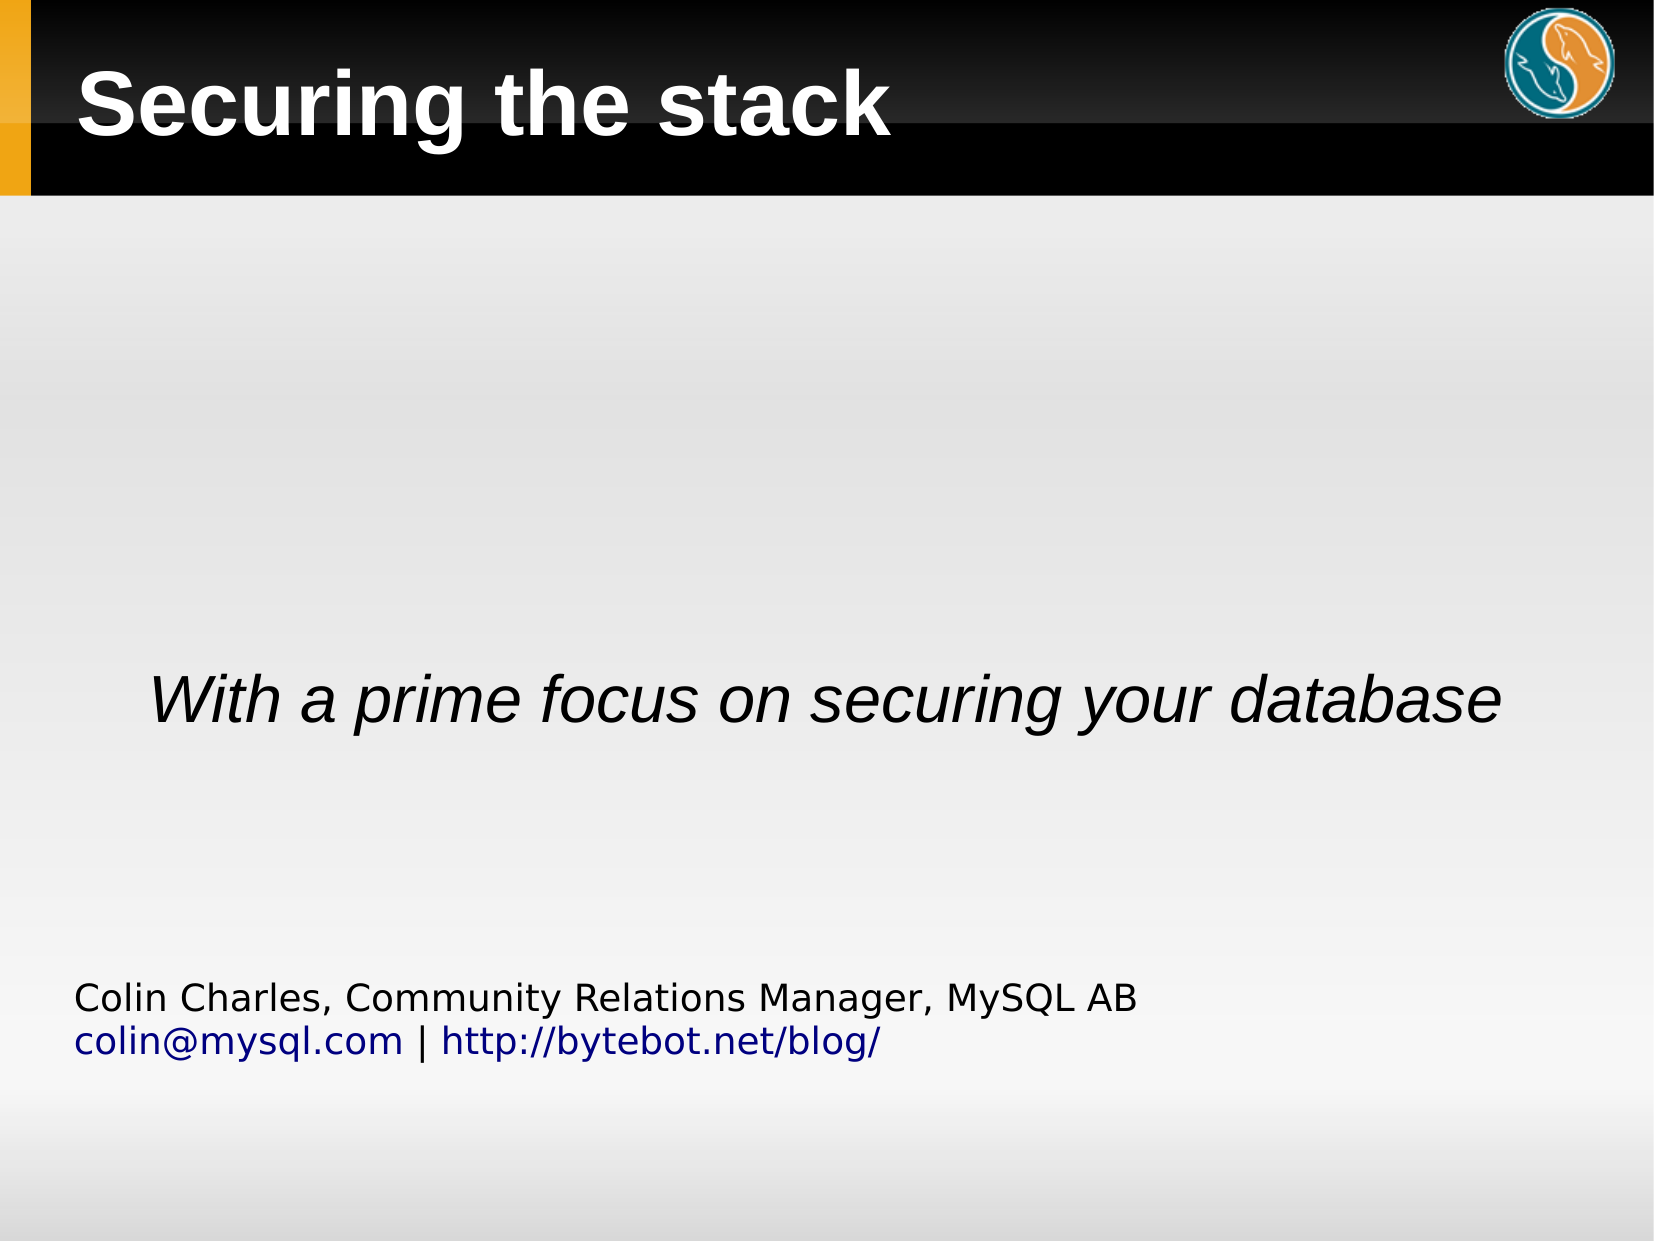

# Securing the stack
With a prime focus on securing your database
Colin Charles, Community Relations Manager, MySQL AB
colin@mysql.com | http://bytebot.net/blog/